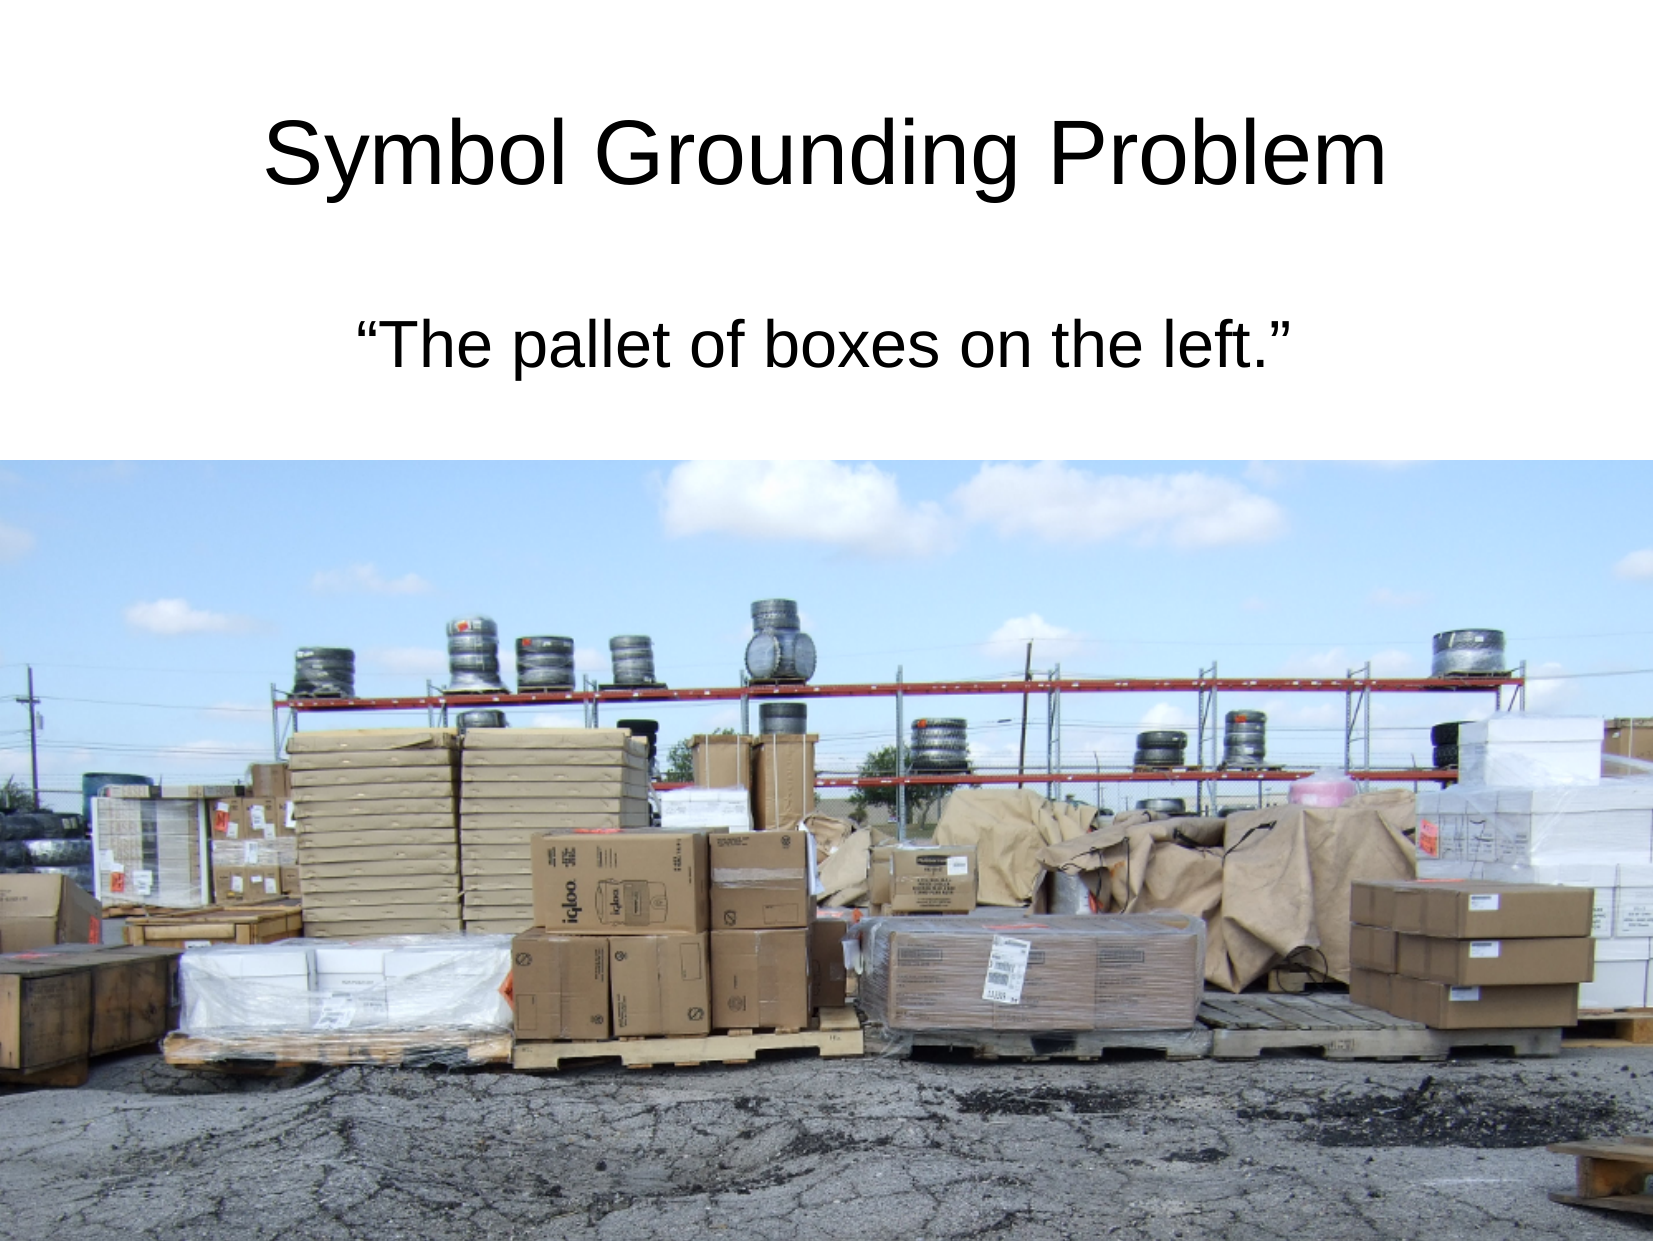

# Symbol Grounding Problem
“The pallet of boxes on the left.”